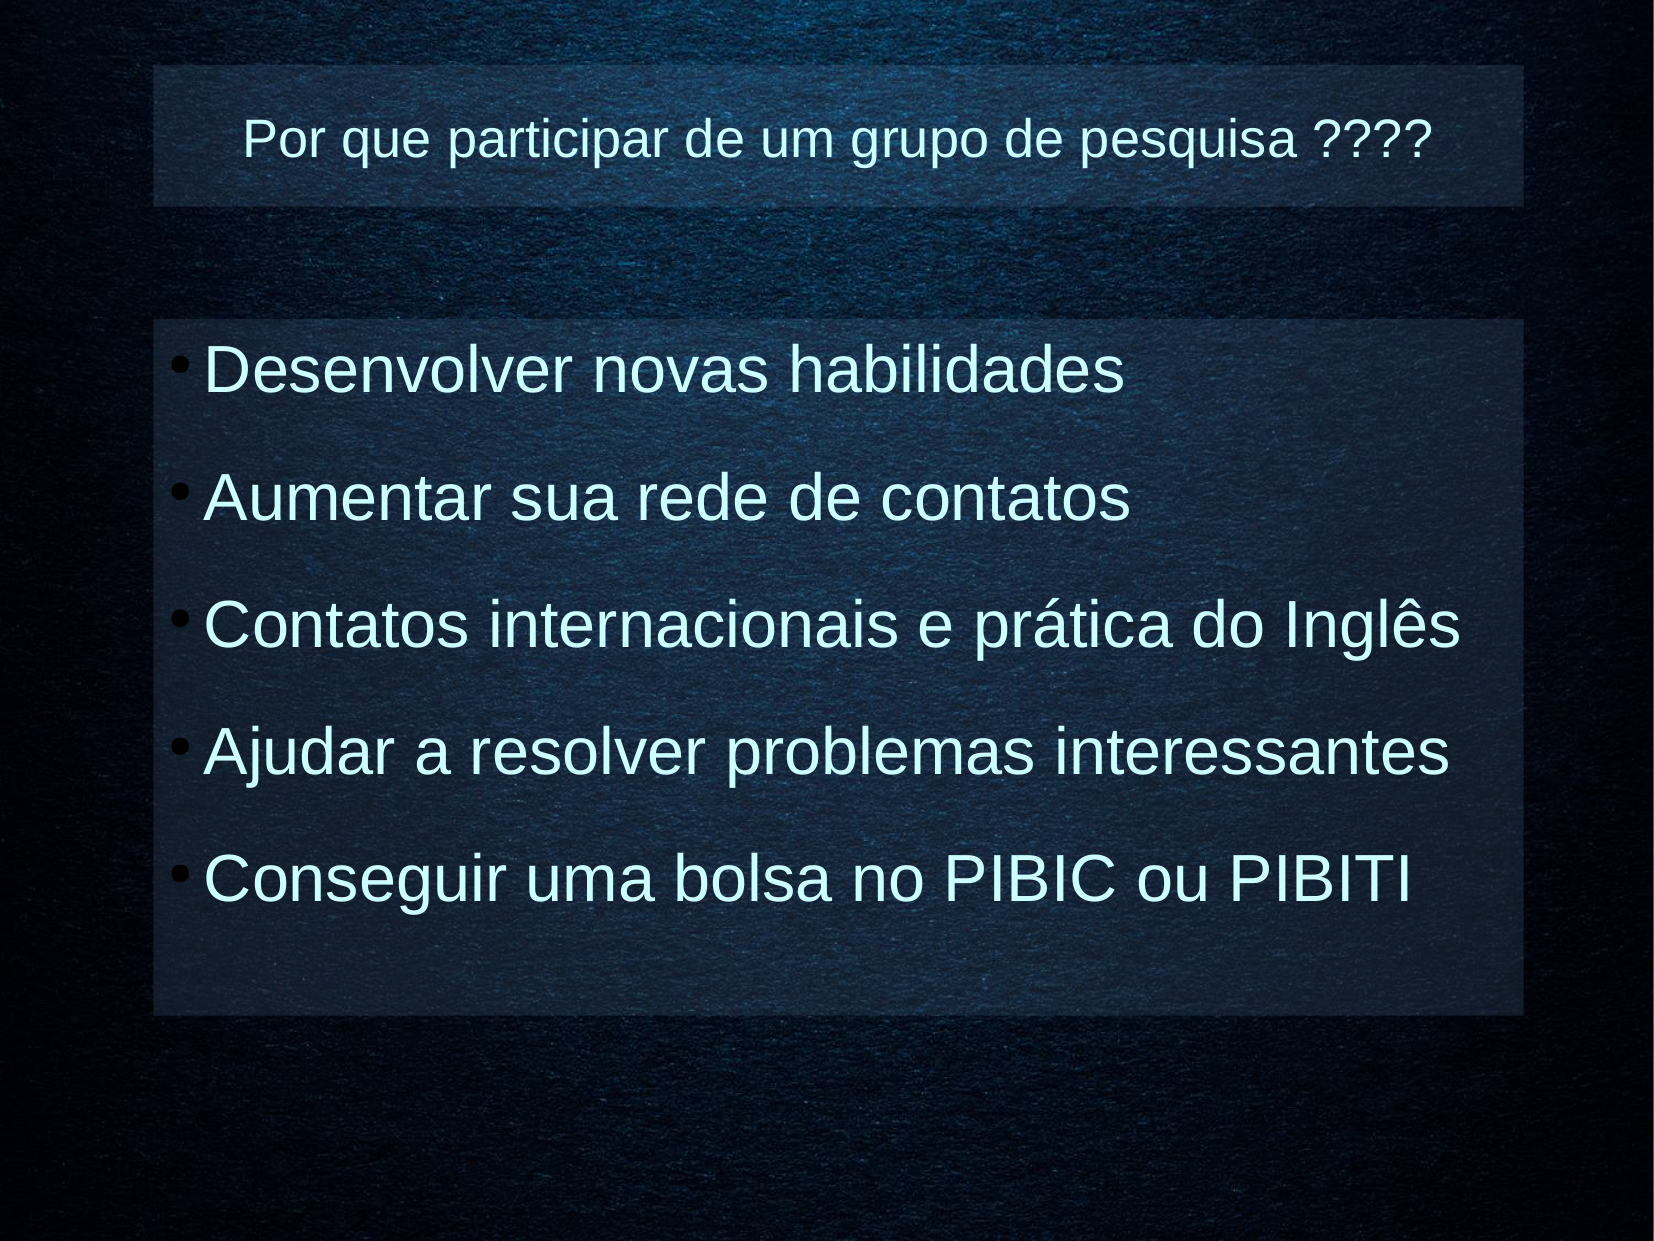

Por que participar de um grupo de pesquisa ????
Desenvolver novas habilidades
Aumentar sua rede de contatos
Contatos internacionais e prática do Inglês
Ajudar a resolver problemas interessantes
Conseguir uma bolsa no PIBIC ou PIBITI